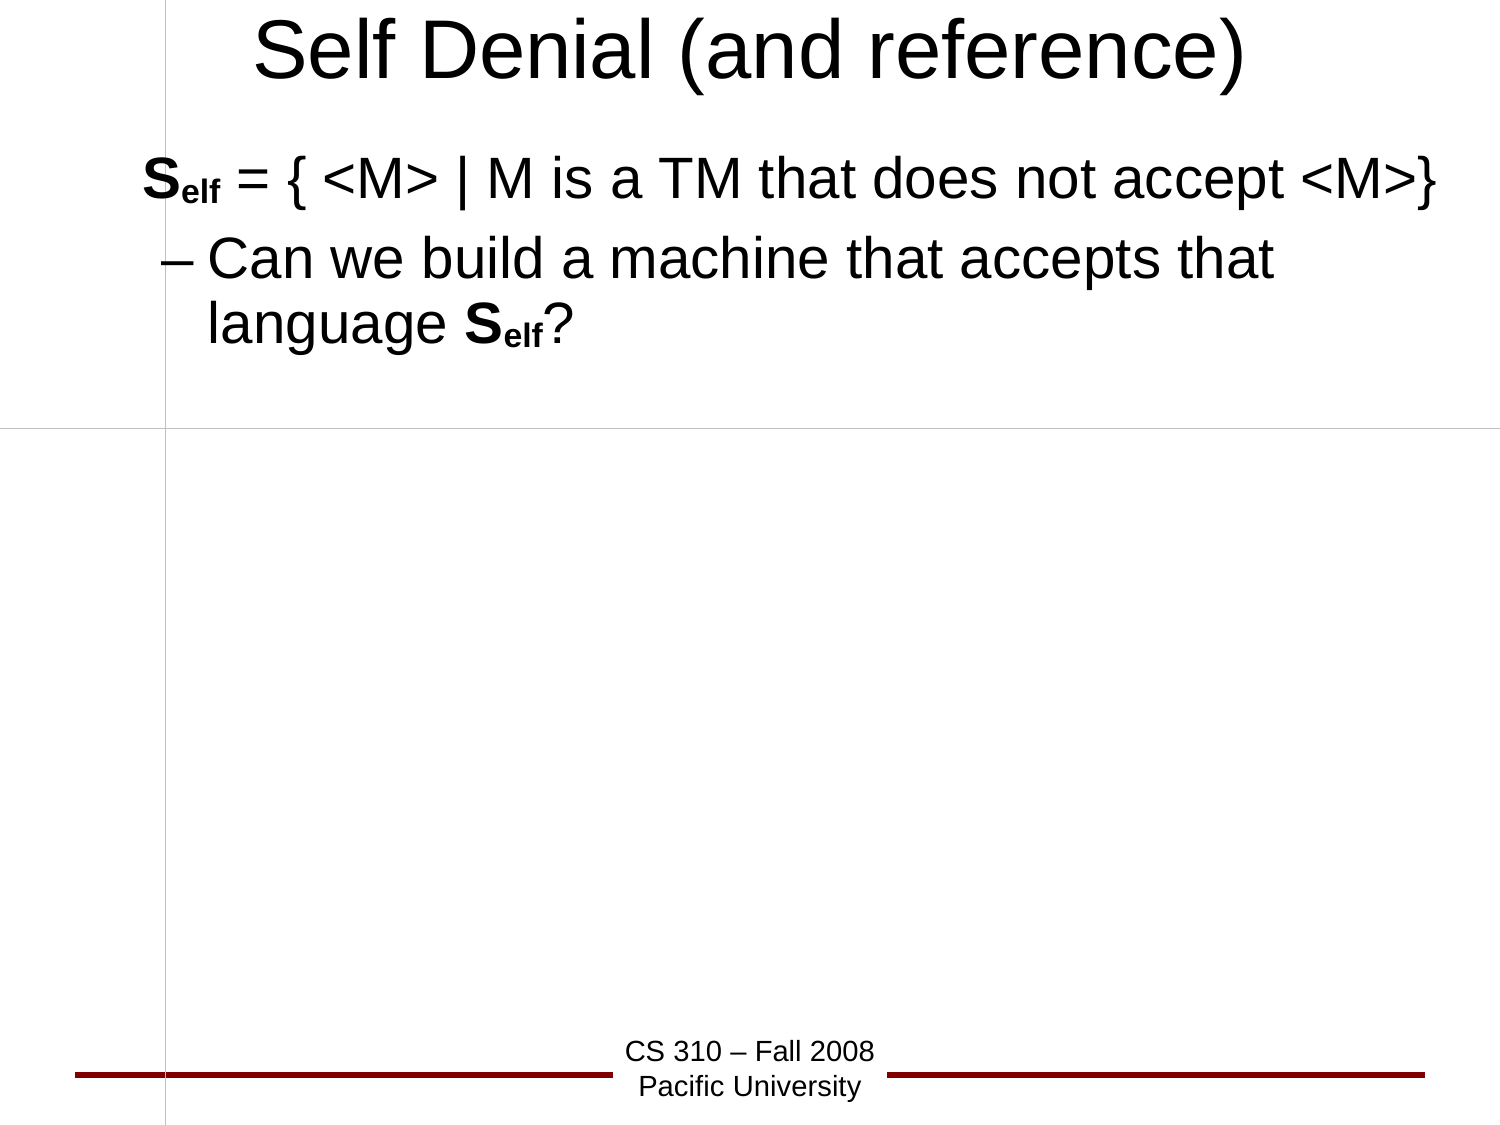

# Self Denial (and reference)
Self = { <M> | M is a TM that does not accept <M>}
Can we build a machine that accepts that language Self?